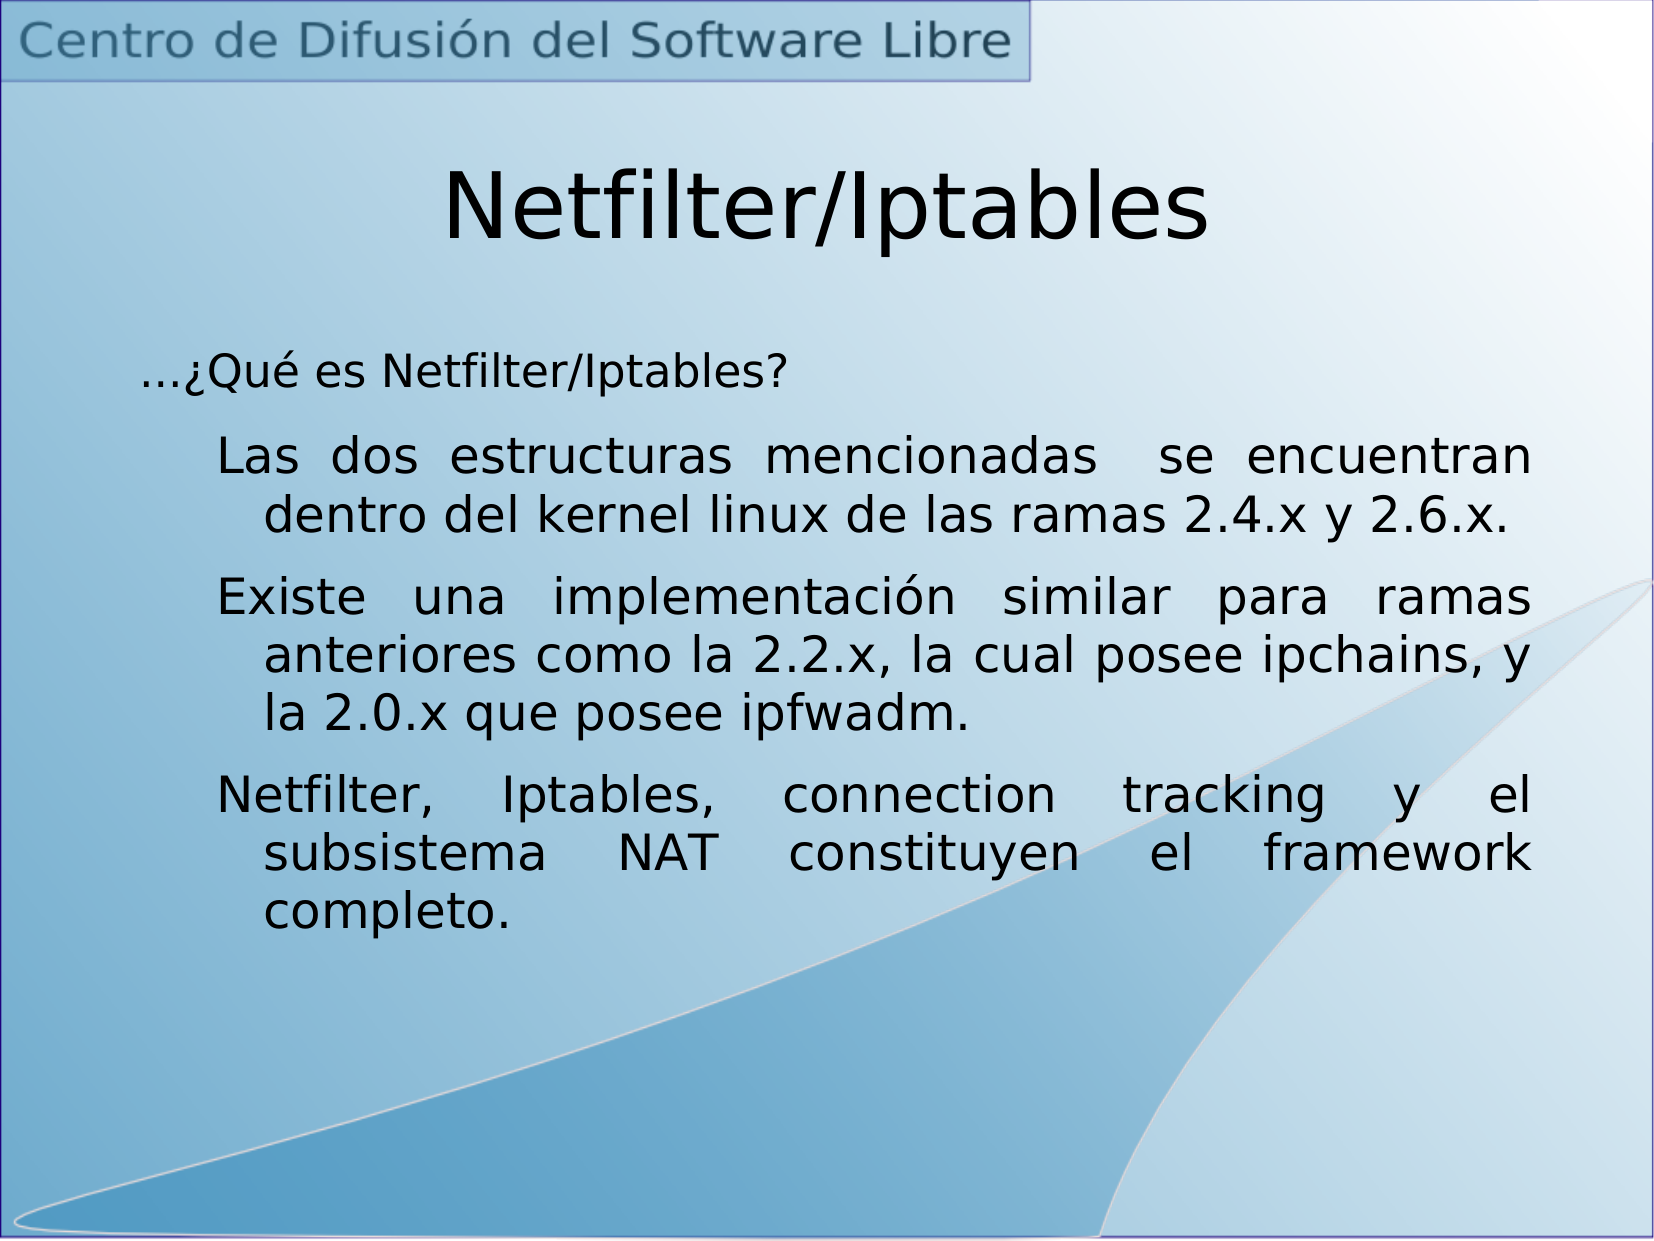

# Netfilter/Iptables
...¿Qué es Netfilter/Iptables?
Las dos estructuras mencionadas se encuentran dentro del kernel linux de las ramas 2.4.x y 2.6.x.
Existe una implementación similar para ramas anteriores como la 2.2.x, la cual posee ipchains, y la 2.0.x que posee ipfwadm.
Netfilter, Iptables, connection tracking y el subsistema NAT constituyen el framework completo.